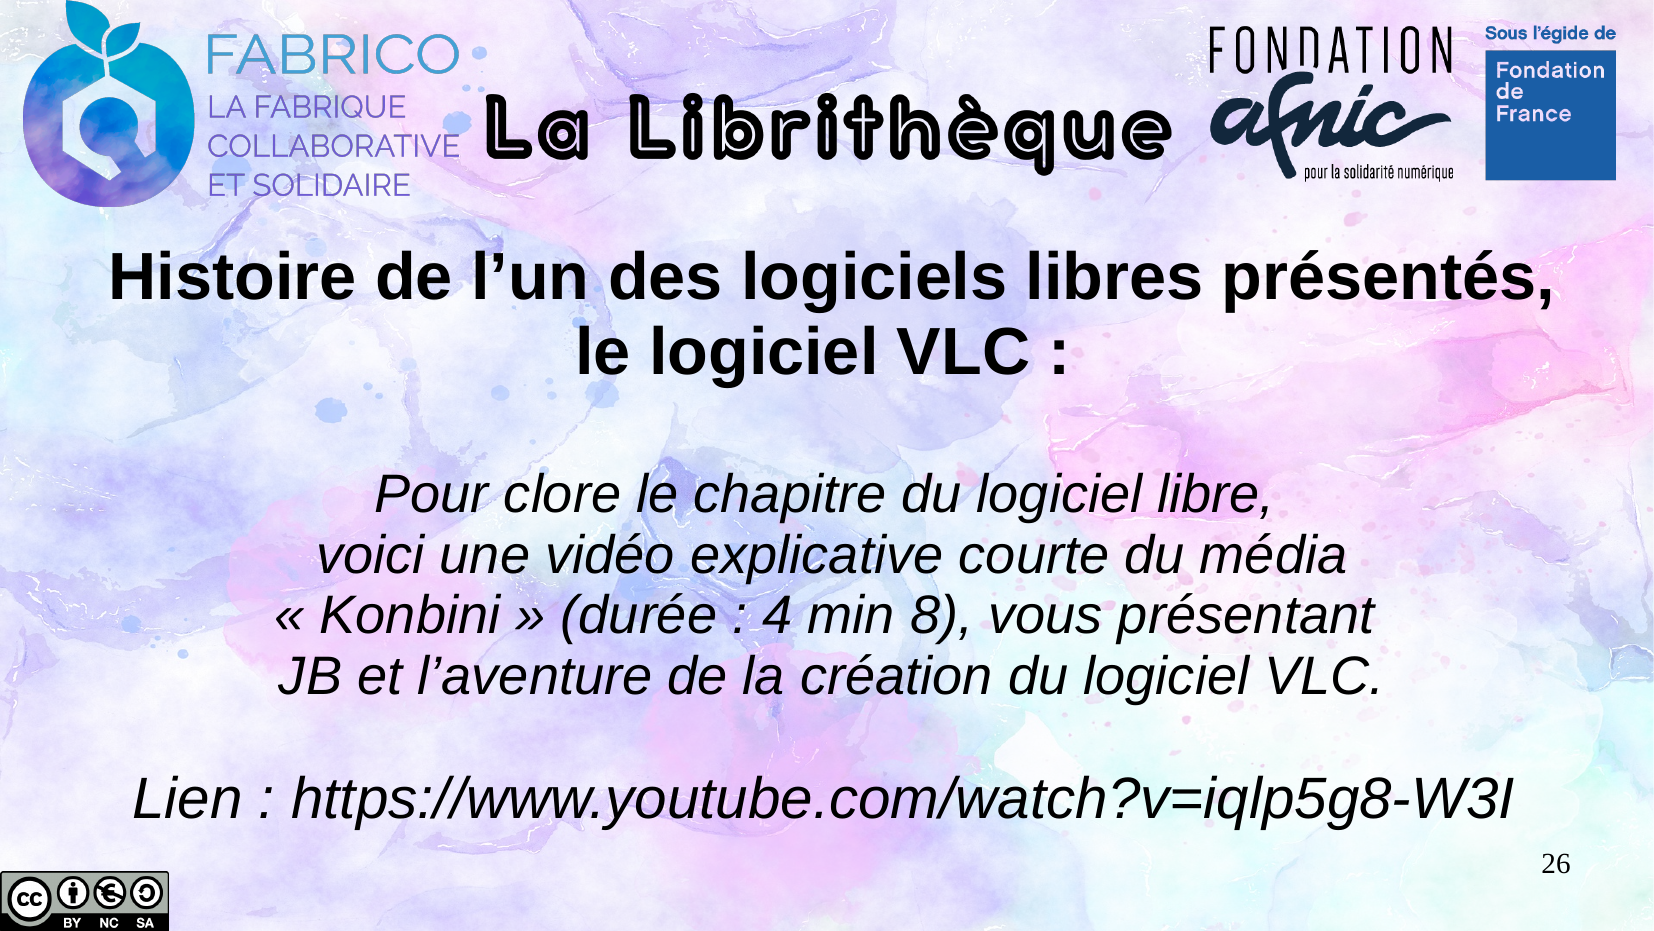

# Histoire de l’un des logiciels libres présentés, le logiciel VLC :
Pour clore le chapitre du logiciel libre,
voici une vidéo explicative courte du média « Konbini » (durée : 4 min 8), vous présentant
JB et l’aventure de la création du logiciel VLC.
Lien : https://www.youtube.com/watch?v=iqlp5g8-W3I
26